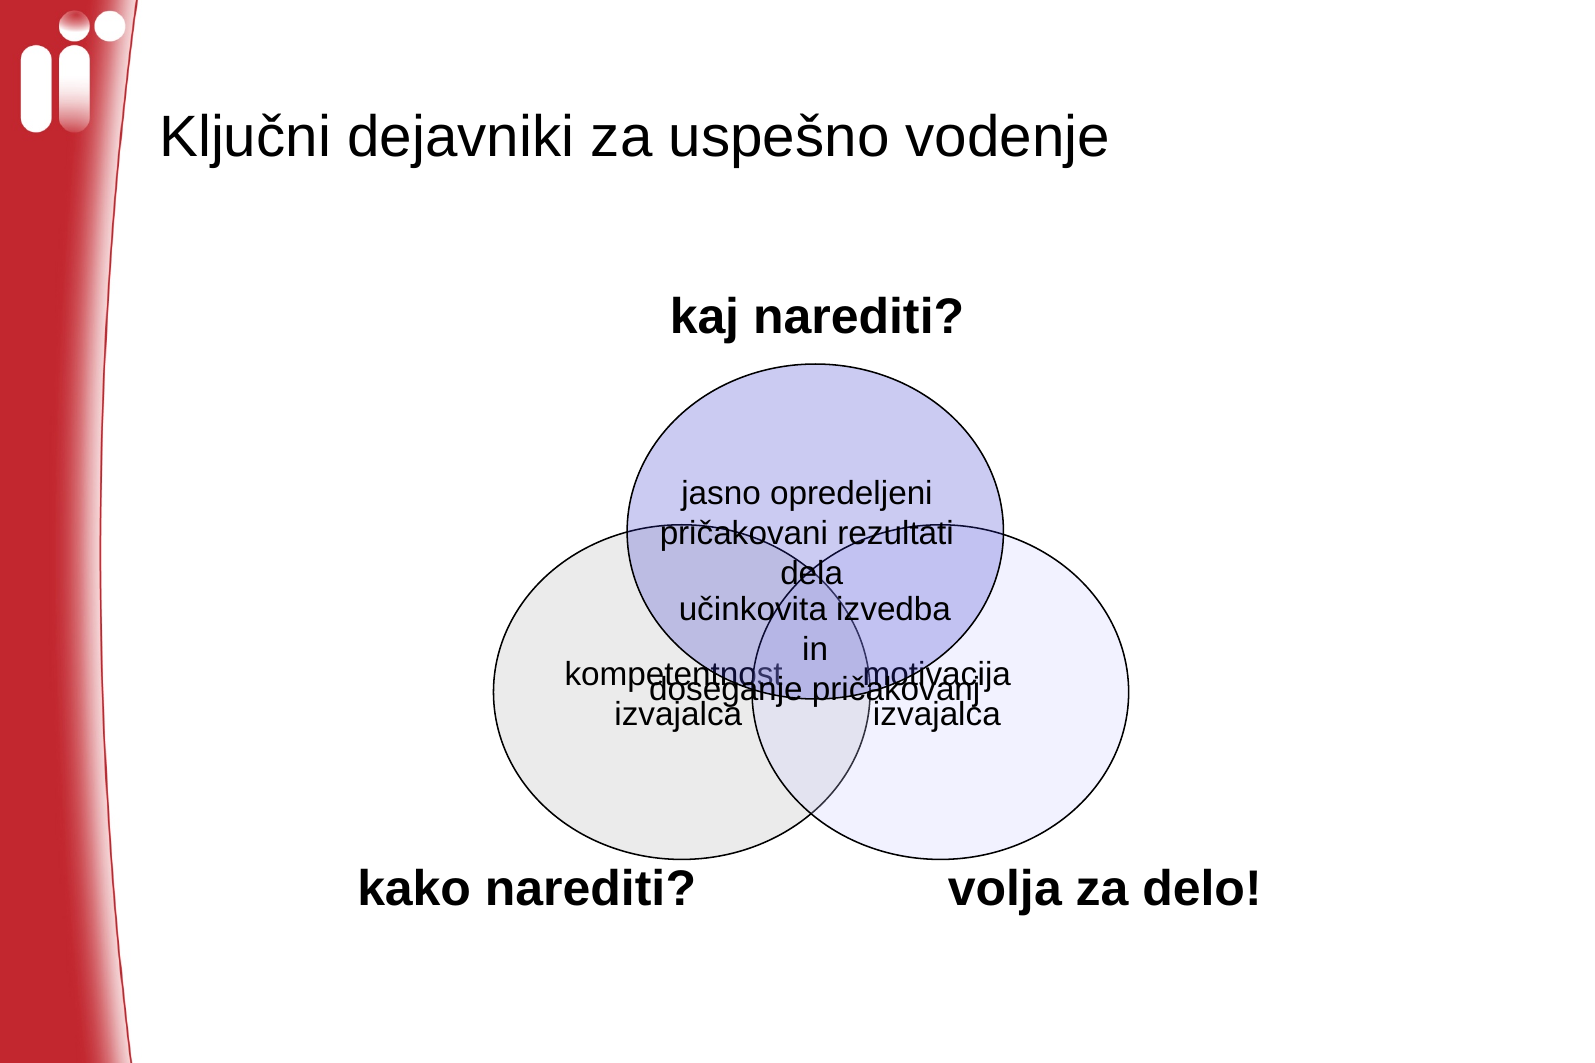

# Ključni dejavniki za uspešno vodenje
kaj narediti?
jasno opredeljeni
pričakovani rezultati
dela
kompetentnost
izvajalca
motivacija
izvajalca
učinkovita izvedba
in
doseganje pričakovanj
kako narediti?
volja za delo!